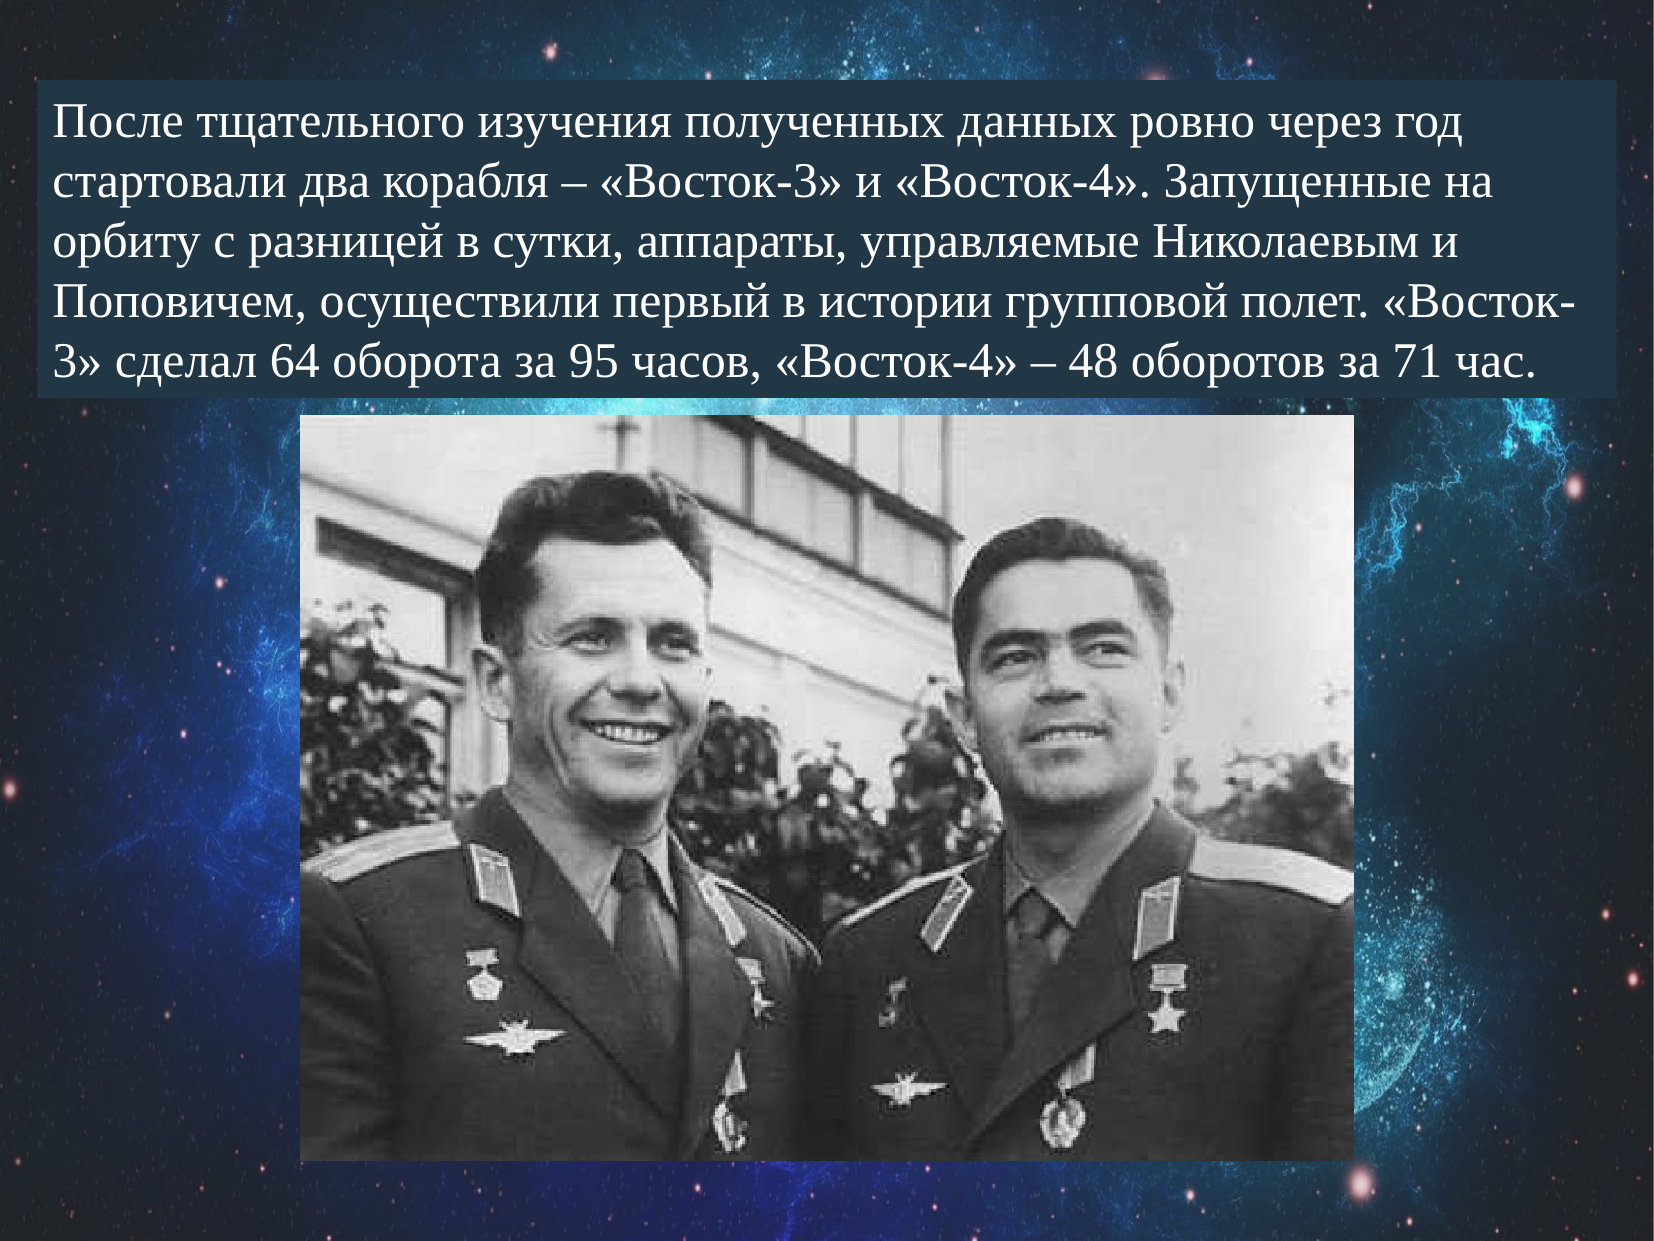

После тщательного изучения полученных данных ровно через год стартовали два корабля – «Восток-3» и «Восток-4». Запущенные на орбиту с разницей в сутки, аппараты, управляемые Николаевым и Поповичем, осуществили первый в истории групповой полет. «Восток-3» сделал 64 оборота за 95 часов, «Восток-4» – 48 оборотов за 71 час.